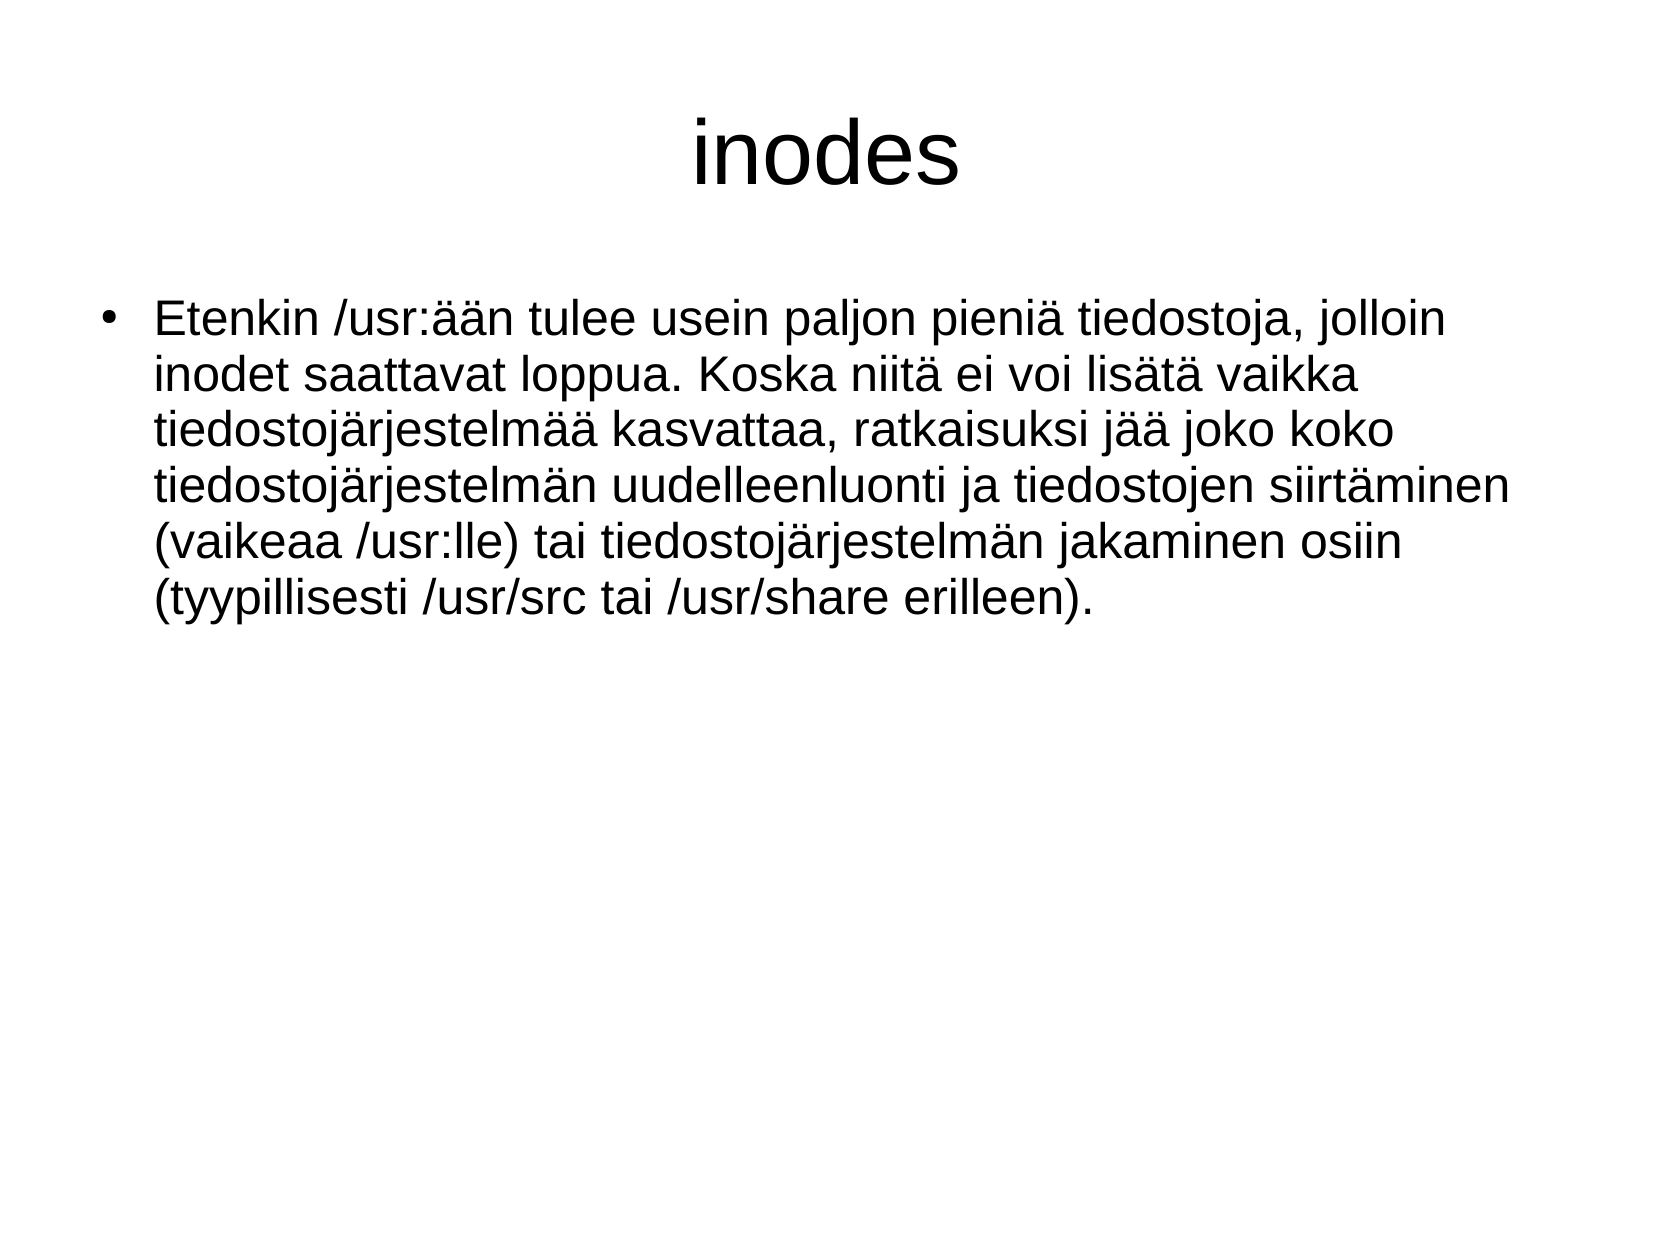

# inodes
Etenkin /usr:ään tulee usein paljon pieniä tiedostoja, jolloin inodet saattavat loppua. Koska niitä ei voi lisätä vaikka tiedostojärjestelmää kasvattaa, ratkaisuksi jää joko koko tiedostojärjestelmän uudelleenluonti ja tiedostojen siirtäminen (vaikeaa /usr:lle) tai tiedostojärjestelmän jakaminen osiin (tyypillisesti /usr/src tai /usr/share erilleen).